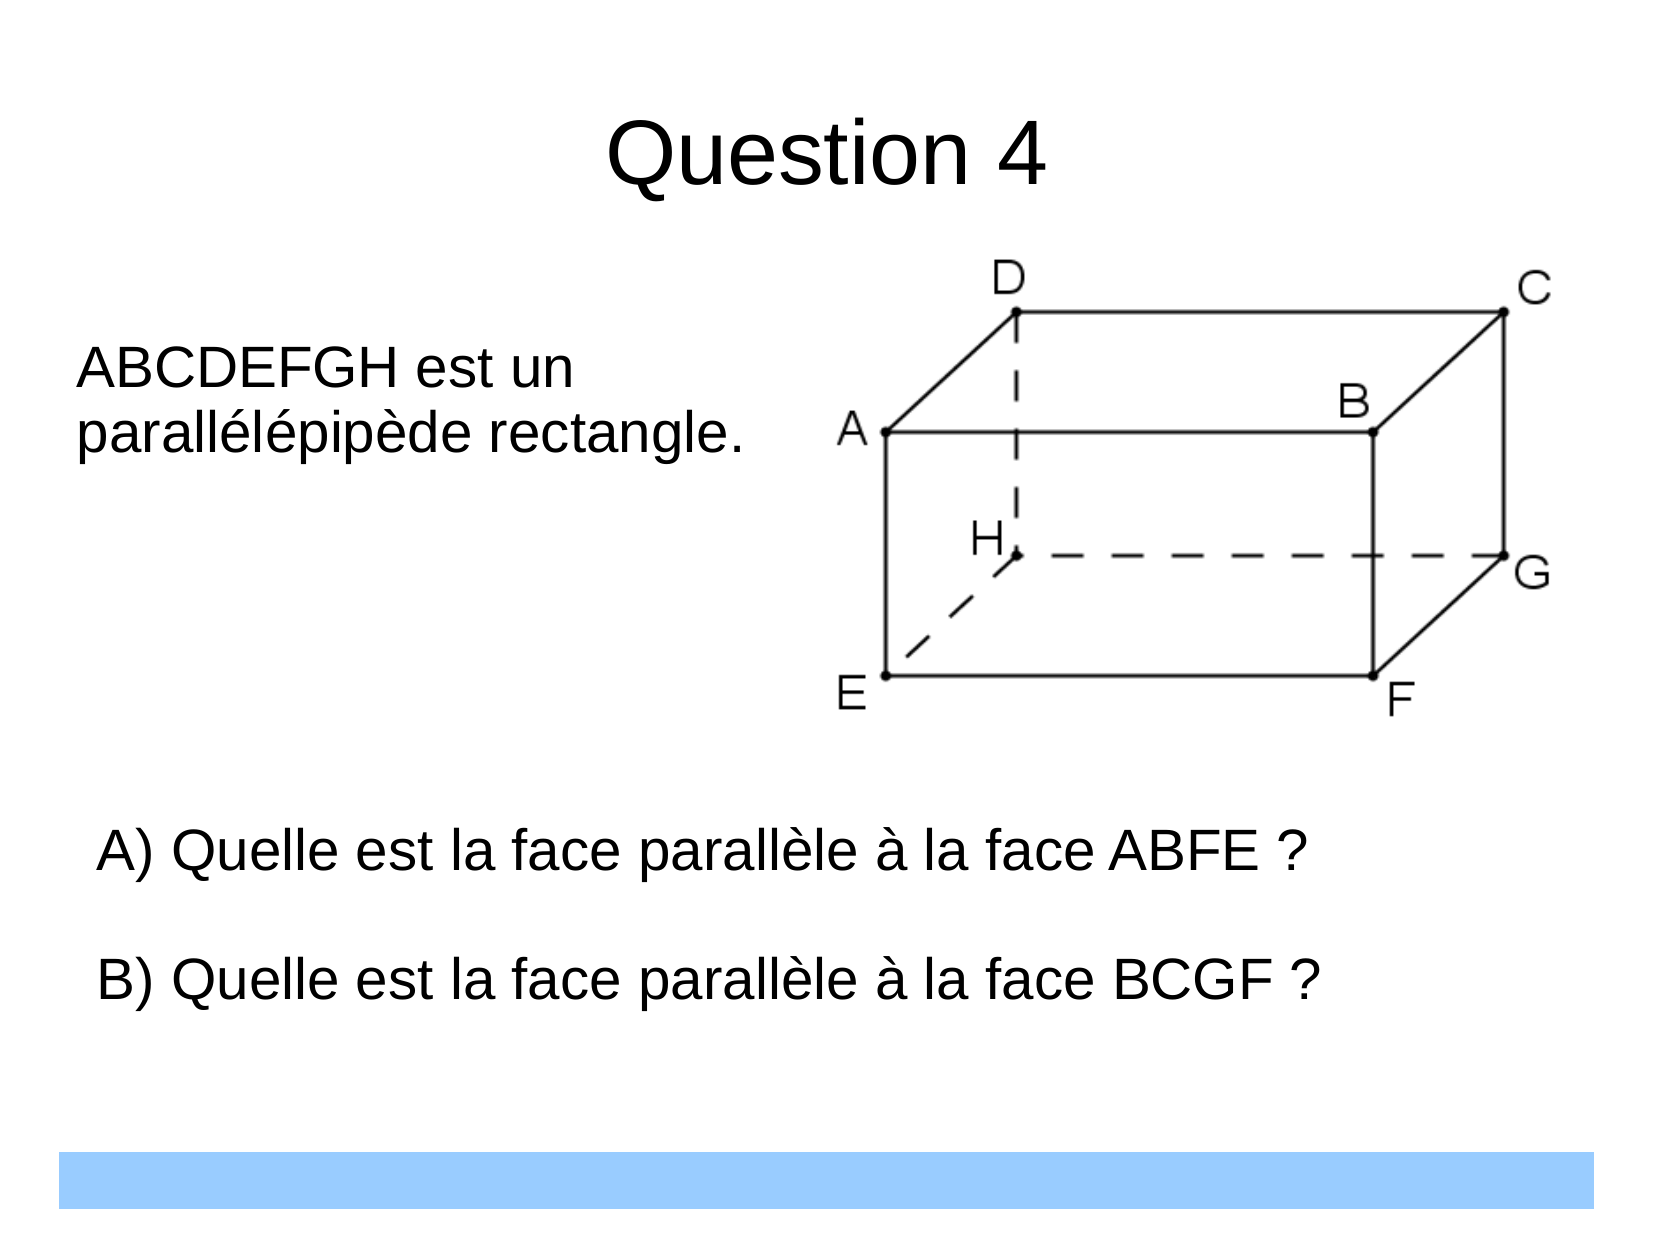

# Question 4
ABCDEFGH est un parallélépipède rectangle.
A) Quelle est la face parallèle à la face ABFE ?
B) Quelle est la face parallèle à la face BCGF ?
| |
| --- |